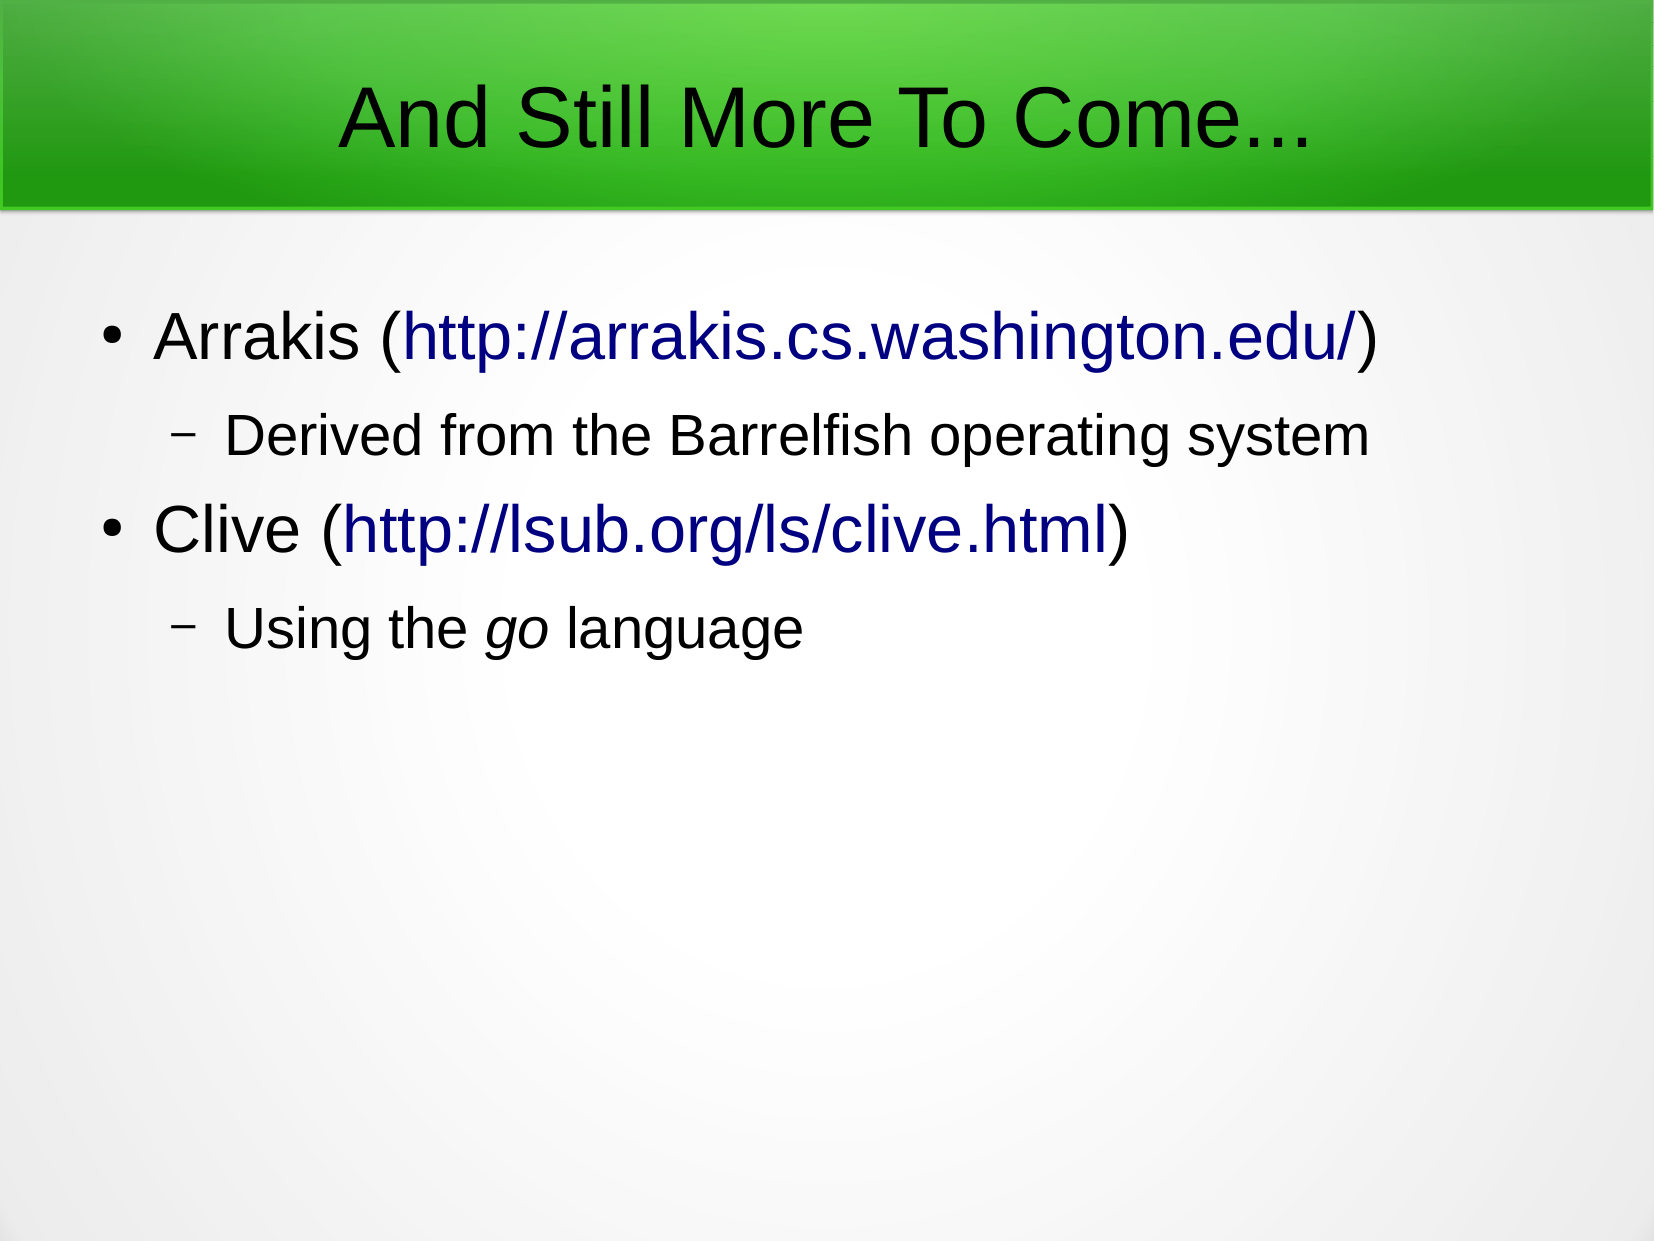

# And Still More To Come...
Arrakis (http://arrakis.cs.washington.edu/)
Derived from the Barrelfish operating system
Clive (http://lsub.org/ls/clive.html)
Using the go language